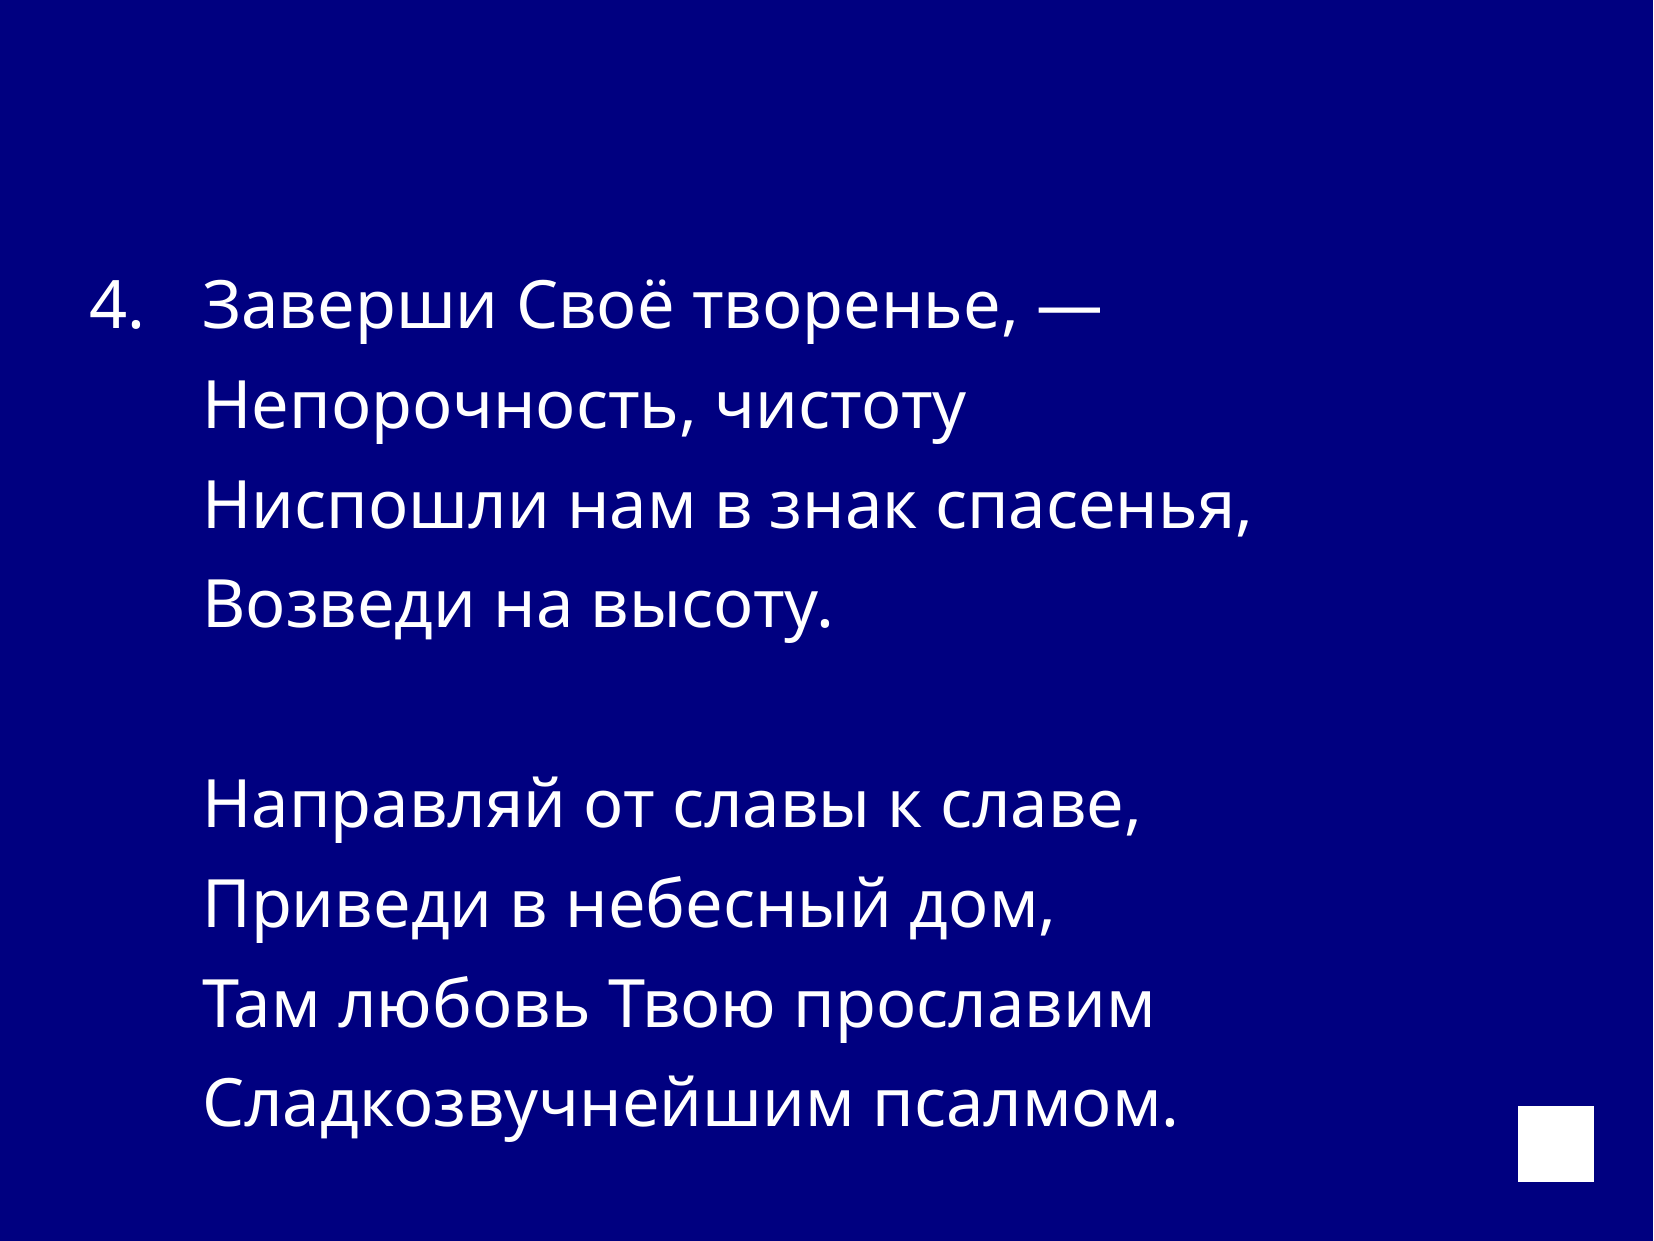

4.	Заверши Своё творенье, —
	Непорочность, чистоту
	Ниспошли нам в знак спасенья,
	Возведи на высоту.
	Направляй от славы к славе,
	Приведи в небесный дом,
	Там любовь Твою прославим
	Сладкозвучнейшим псалмом.